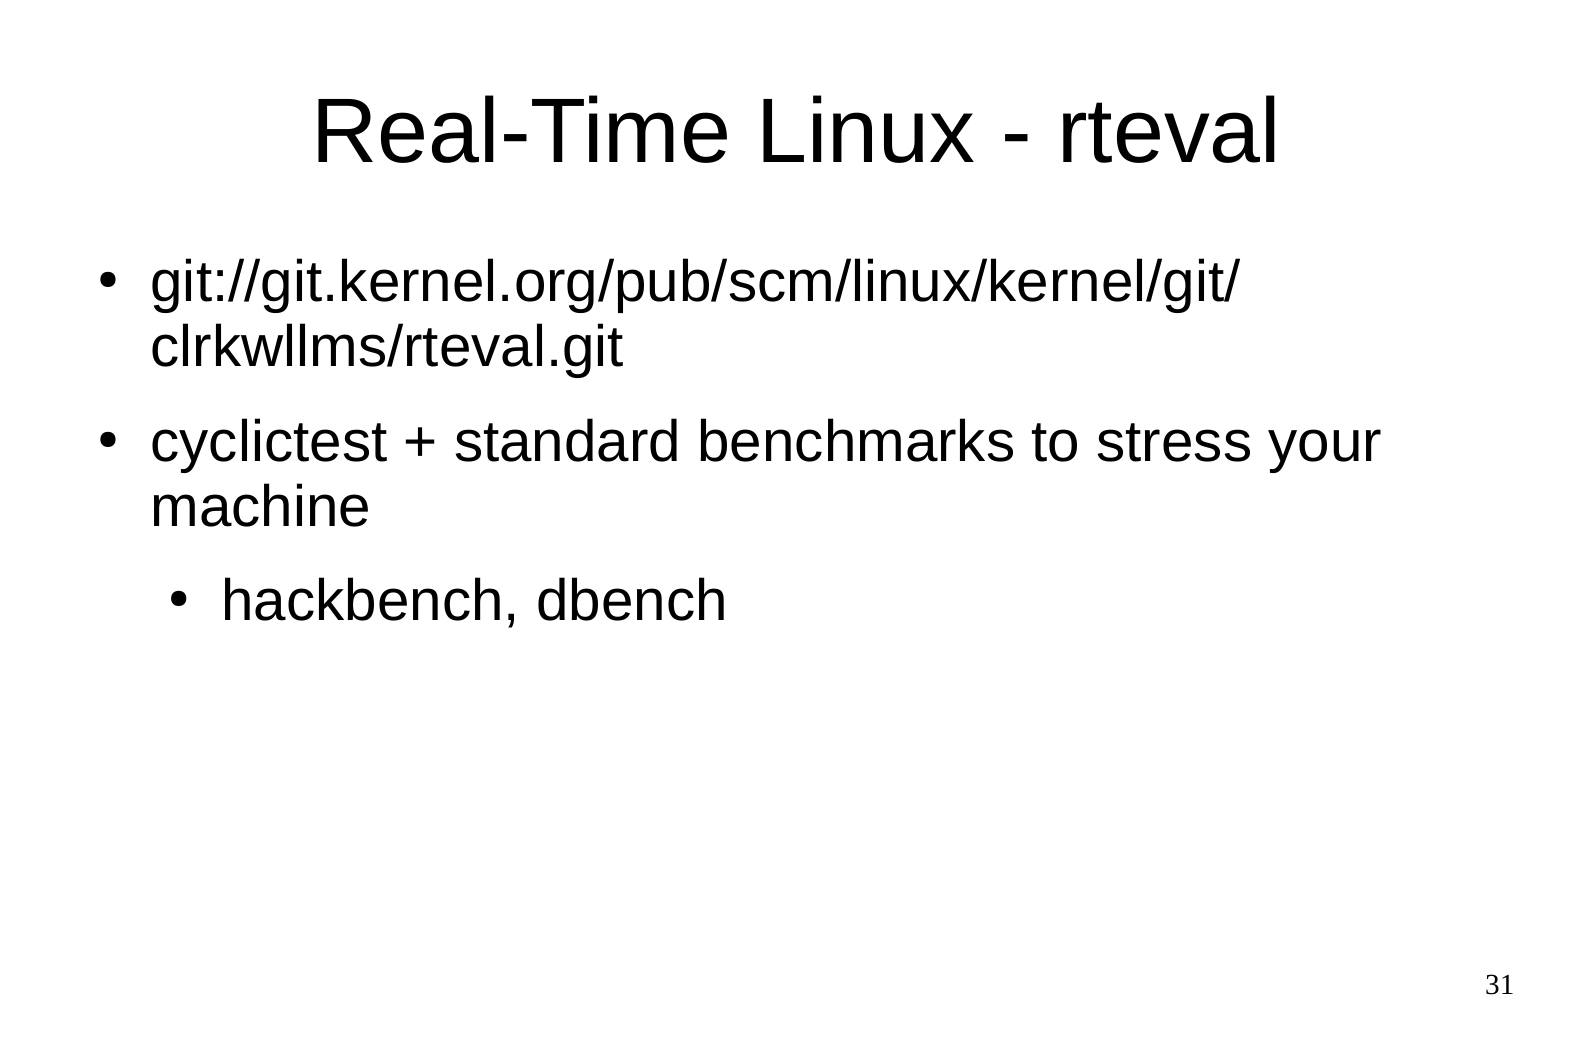

# Real-Time Linux - rteval
git://git.kernel.org/pub/scm/linux/kernel/git/clrkwllms/rteval.git
cyclictest + standard benchmarks to stress your machine
hackbench, dbench
31